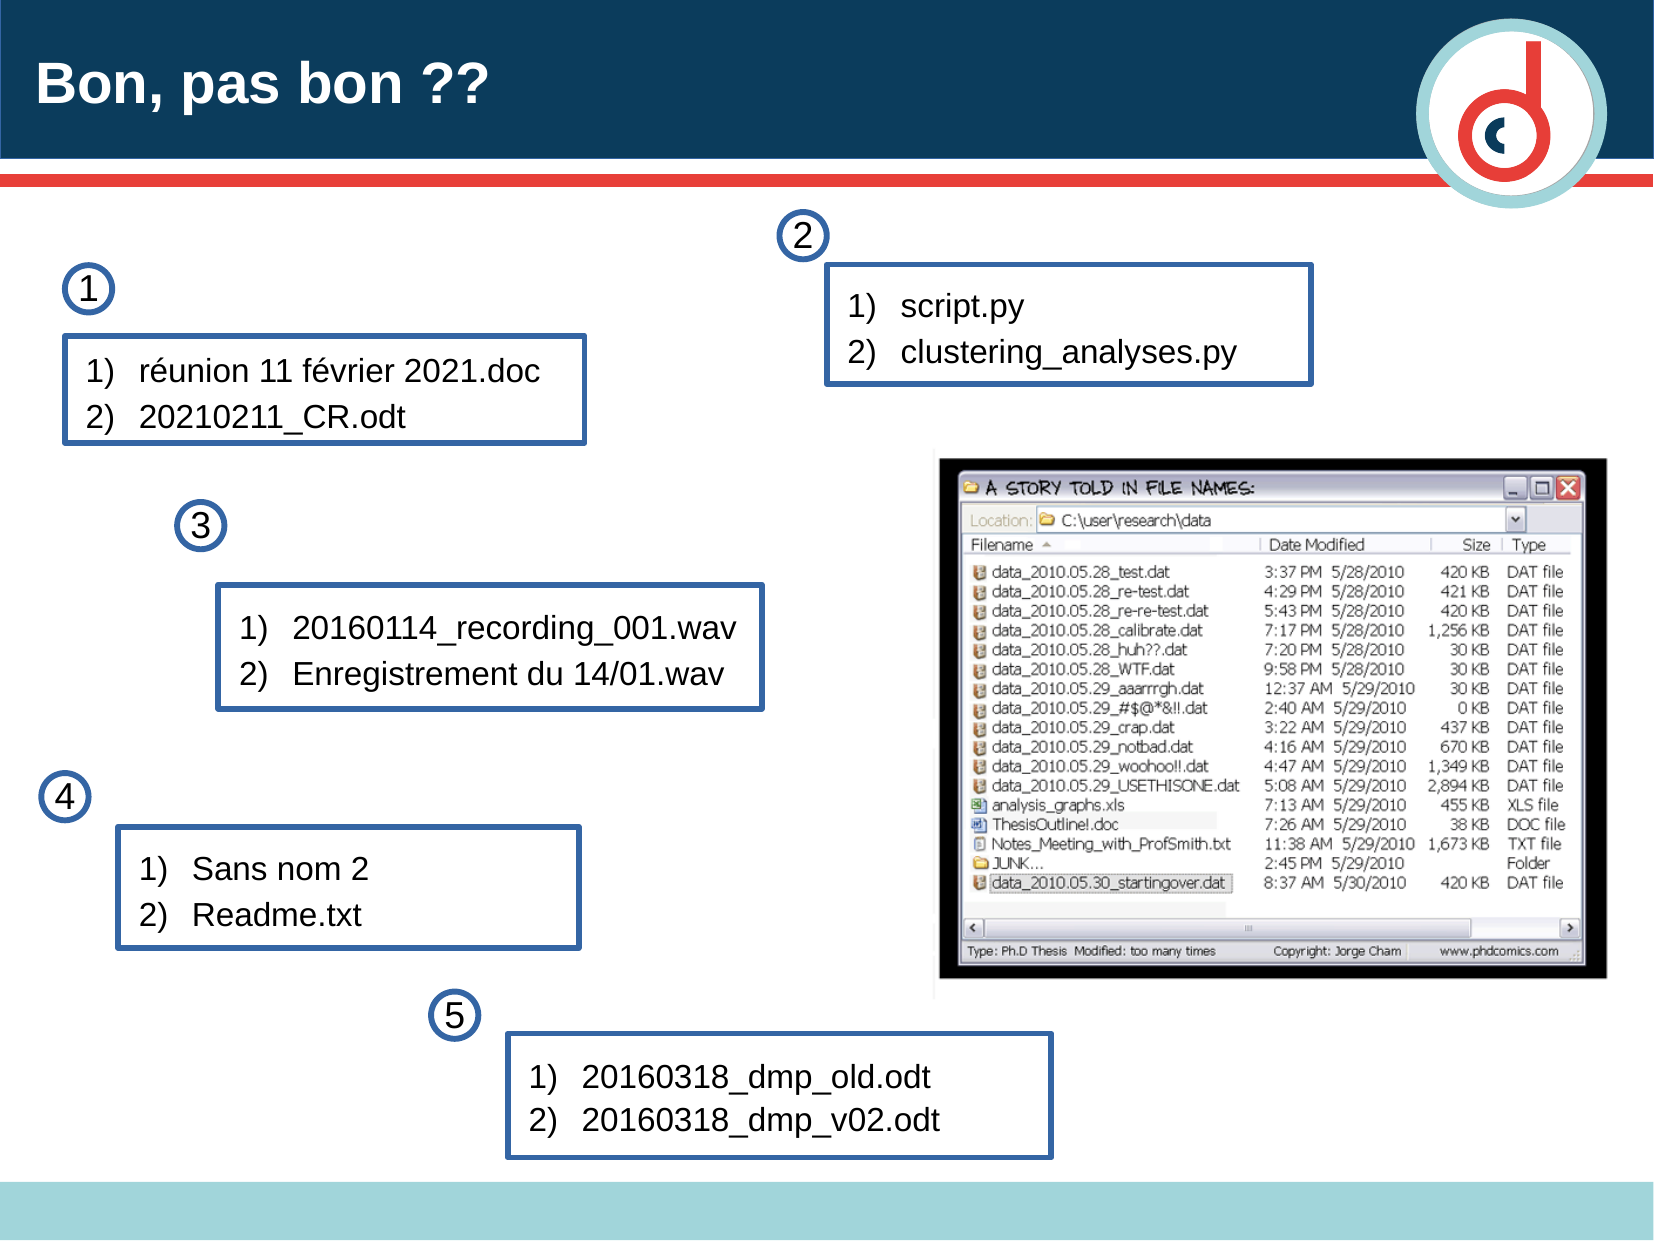

# Bon, pas bon ??
2
script.py
clustering_analyses.py
1
réunion 11 février 2021.doc
20210211_CR.odt
3
20160114_recording_001.wav
Enregistrement du 14/01.wav
4
Sans nom 2
Readme.txt
5
20160318_dmp_old.odt
20160318_dmp_v02.odt